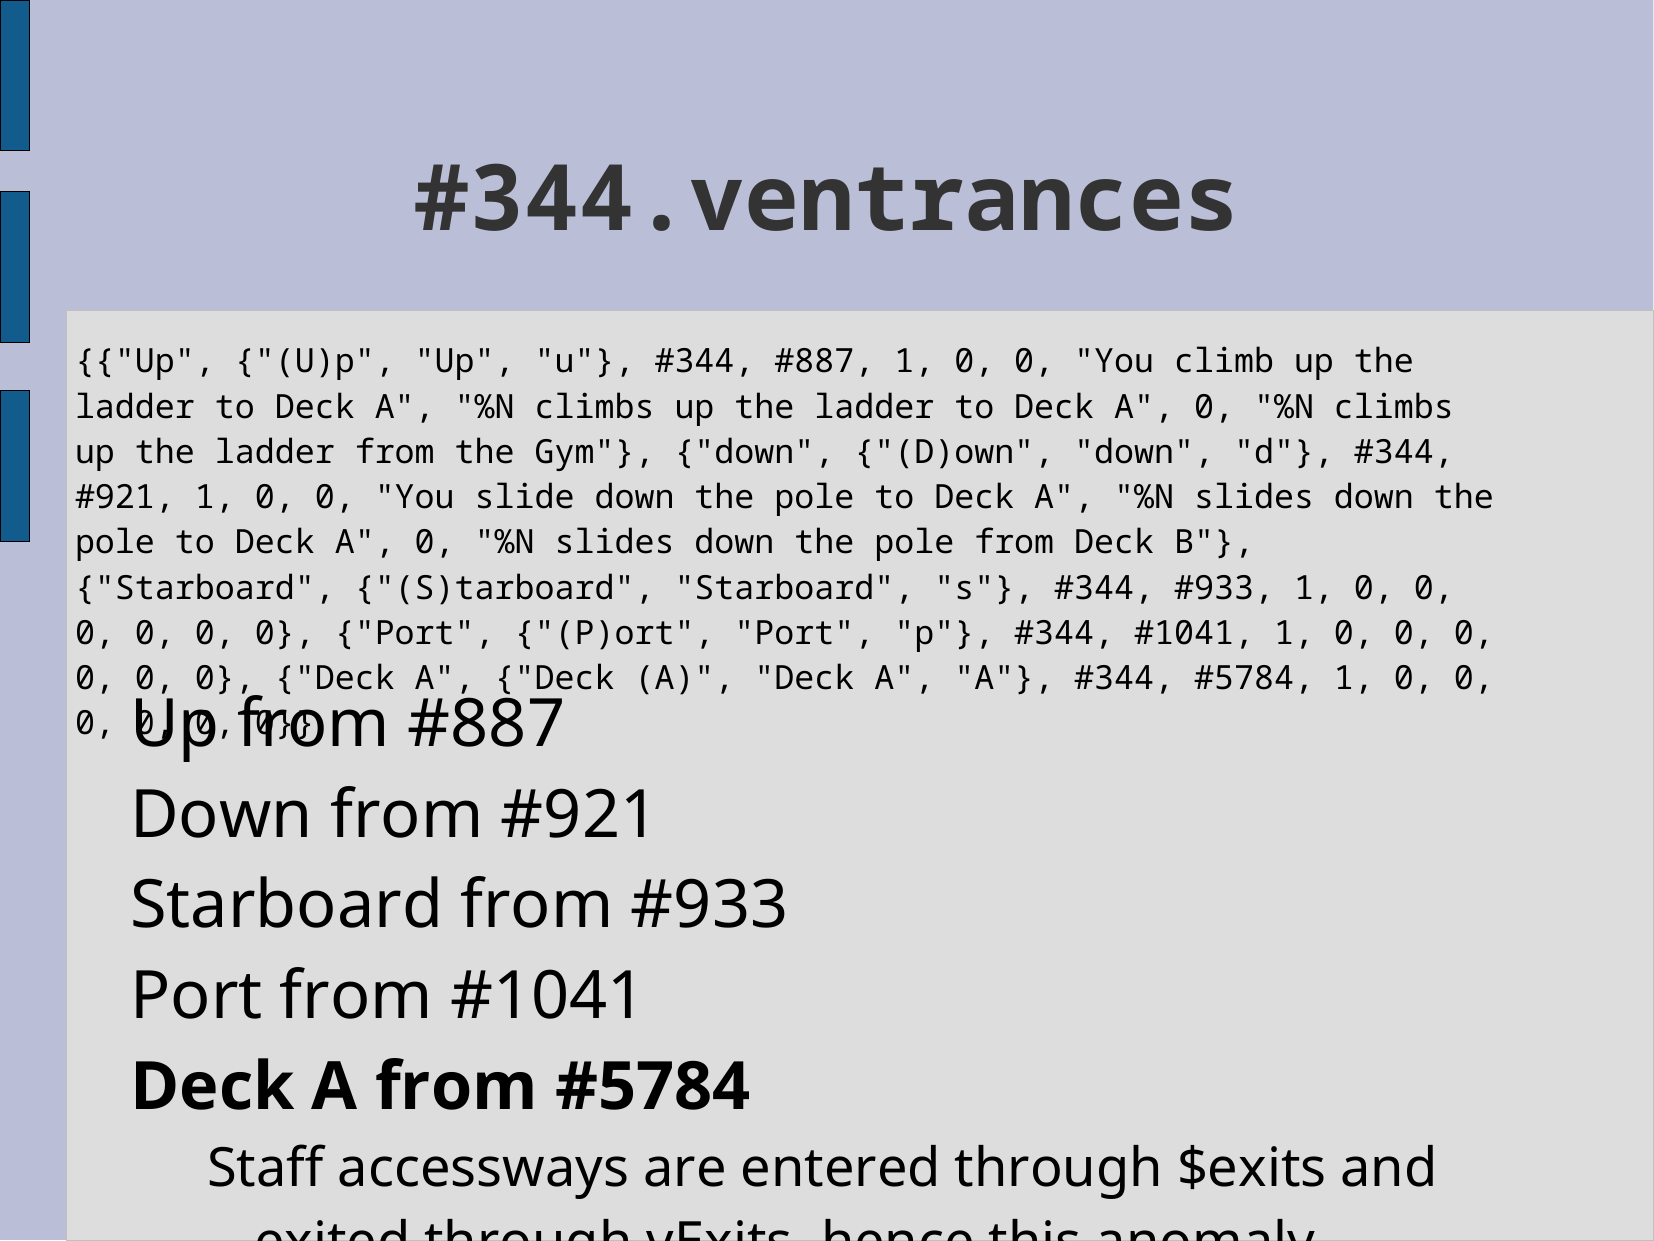

# #344.ventrances
{{"Up", {"(U)p", "Up", "u"}, #344, #887, 1, 0, 0, "You climb up the ladder to Deck A", "%N climbs up the ladder to Deck A", 0, "%N climbs up the ladder from the Gym"}, {"down", {"(D)own", "down", "d"}, #344, #921, 1, 0, 0, "You slide down the pole to Deck A", "%N slides down the pole to Deck A", 0, "%N slides down the pole from Deck B"}, {"Starboard", {"(S)tarboard", "Starboard", "s"}, #344, #933, 1, 0, 0, 0, 0, 0, 0}, {"Port", {"(P)ort", "Port", "p"}, #344, #1041, 1, 0, 0, 0, 0, 0, 0}, {"Deck A", {"Deck (A)", "Deck A", "A"}, #344, #5784, 1, 0, 0, 0, 0, 0, 0}}
Up from #887
Down from #921
Starboard from #933
Port from #1041
Deck A from #5784
Staff accessways are entered through $exits and exited through vExits, hence this anomaly